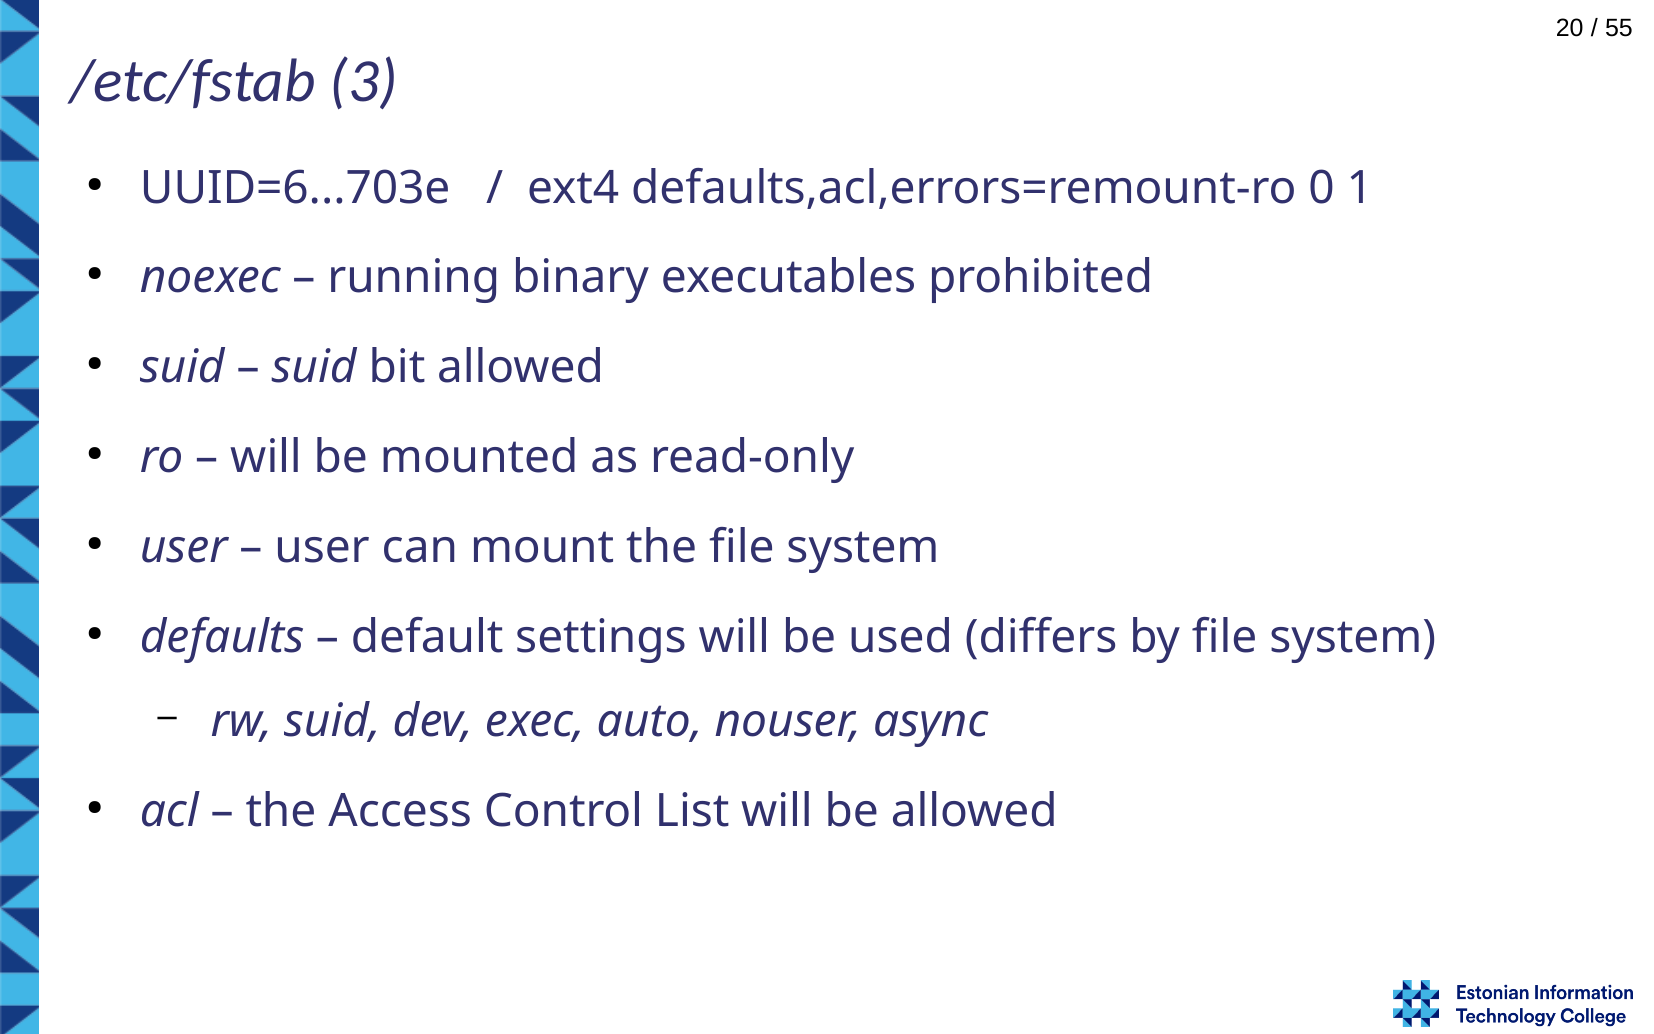

# /etc/fstab (3)
UUID=6...703e / ext4 defaults,acl,errors=remount-ro 0 1
noexec – running binary executables prohibited
suid – suid bit allowed
ro – will be mounted as read-only
user – user can mount the file system
defaults – default settings will be used (differs by file system)
rw, suid, dev, exec, auto, nouser, async
acl – the Access Control List will be allowed